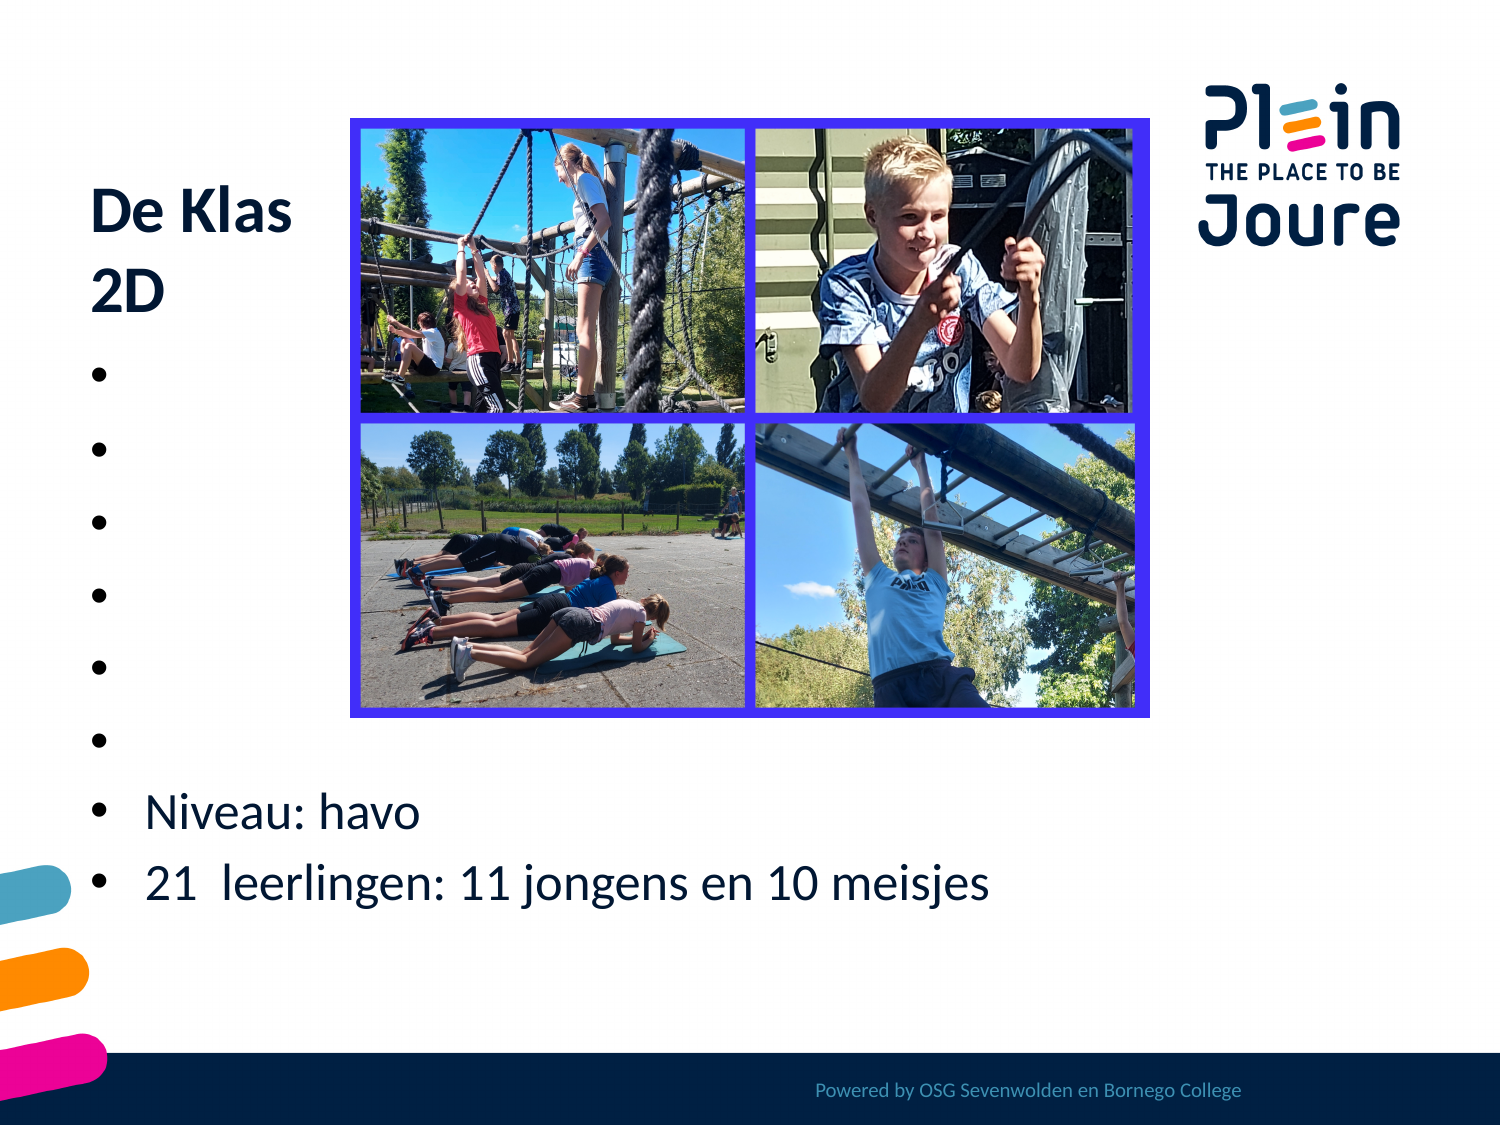

# De Klas 2D
Niveau: havo
21 leerlingen: 11 jongens en 10 meisjes
Powered by OSG Sevenwolden en Bornego College